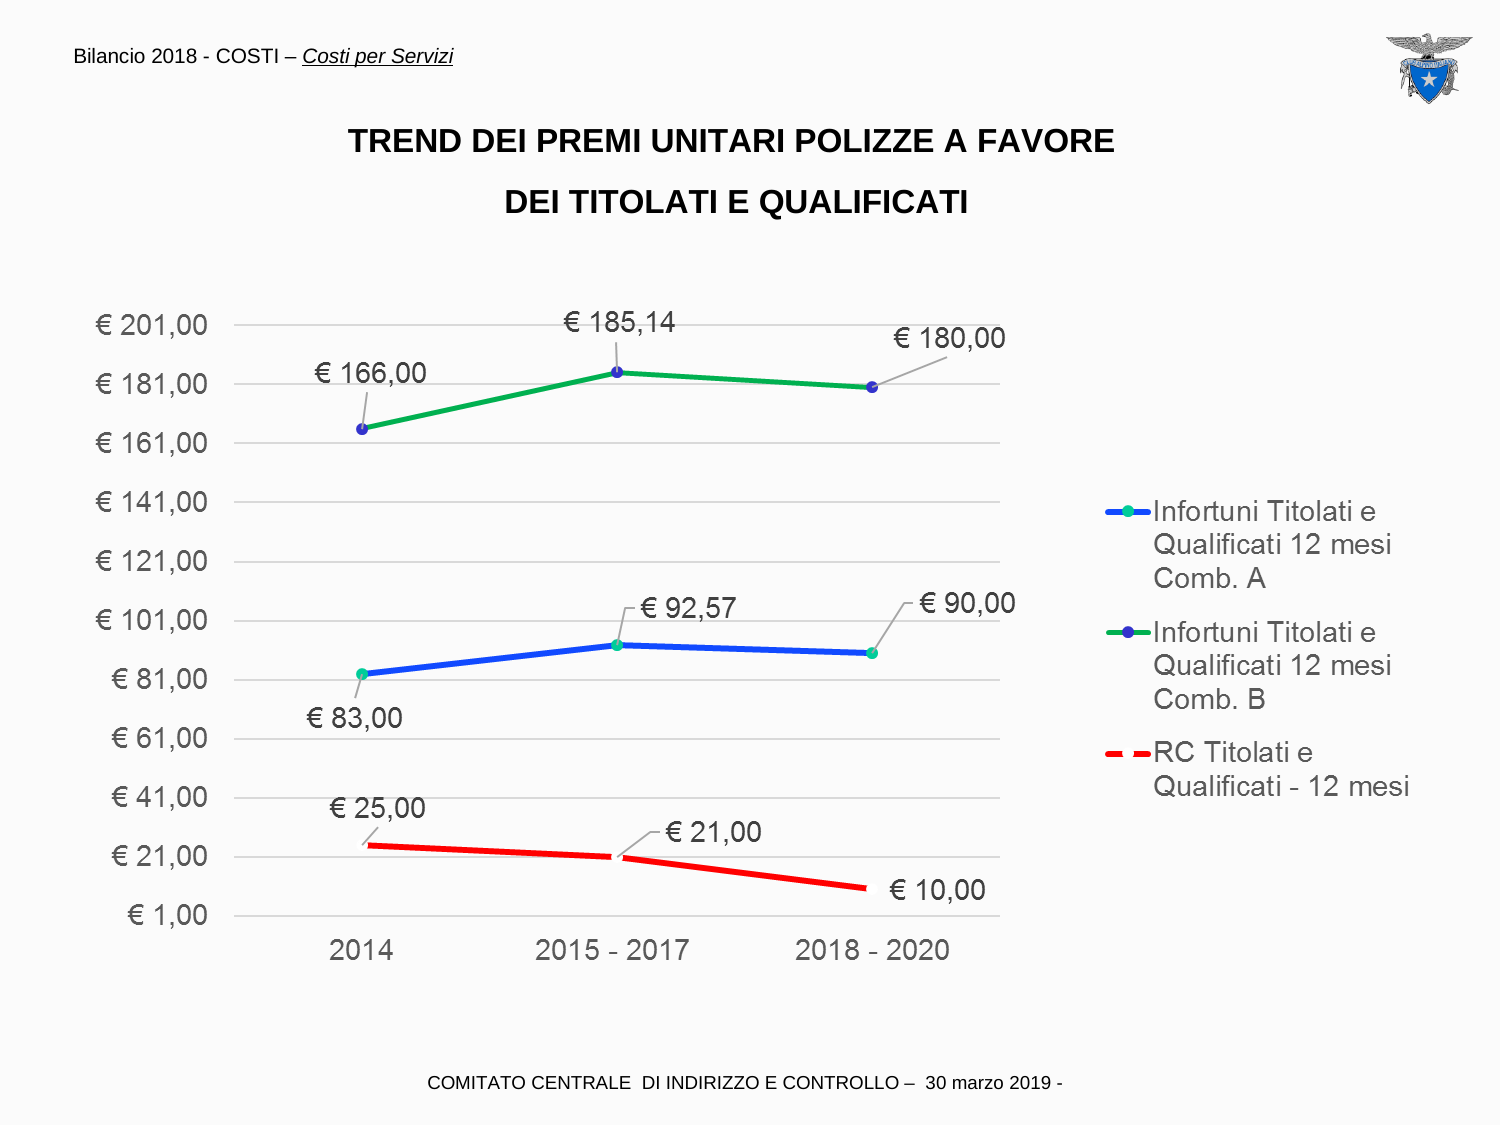

Bilancio 2018 - COSTI – Costi per Servizi
TREND DEI PREMI UNITARI POLIZZE A FAVORE
 DEI TITOLATI E QUALIFICATI
COMITATO CENTRALE DI INDIRIZZO E CONTROLLO – 30 marzo 2019 -